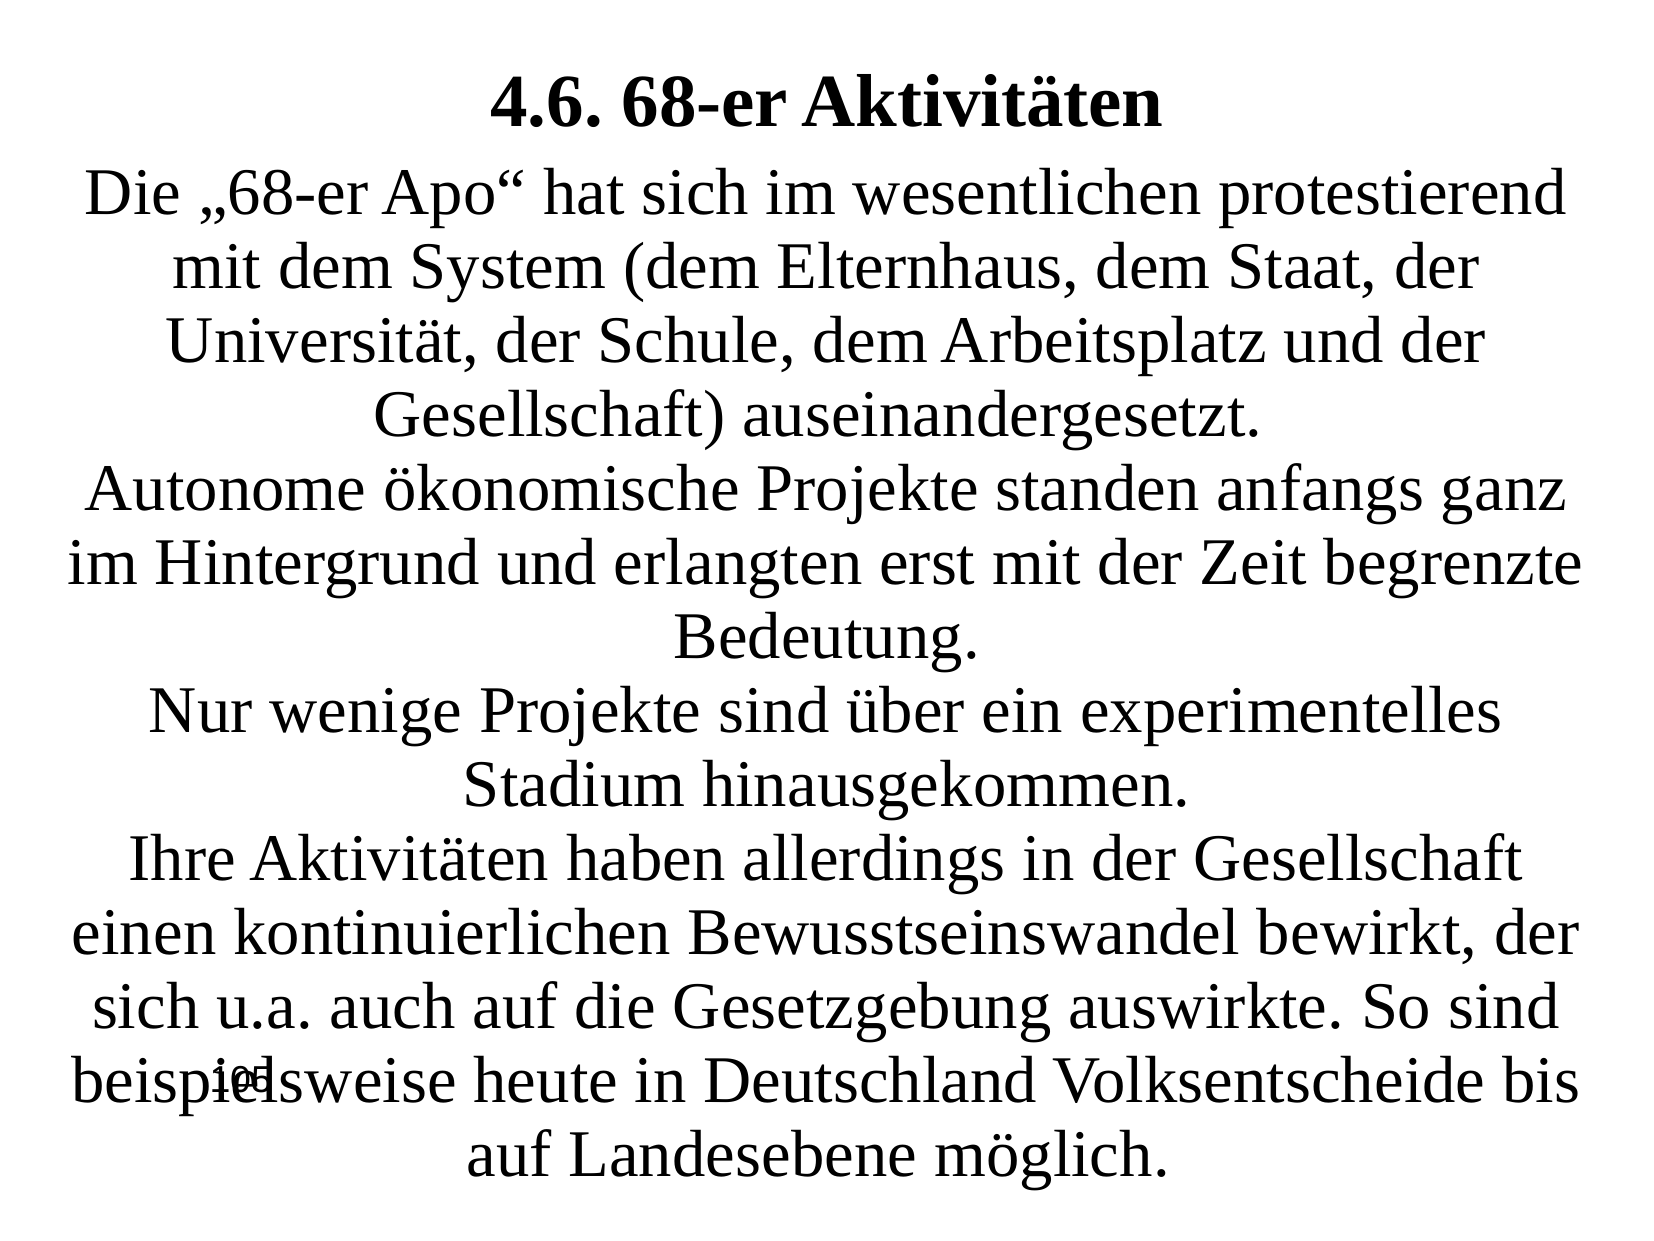

4.6. 68-er Aktivitäten
Die „68-er Apo“ hat sich im wesentlichen protestierend mit dem System (dem Elternhaus, dem Staat, der Universität, der Schule, dem Arbeitsplatz und der Gesellschaft) auseinandergesetzt.
Autonome ökonomische Projekte standen anfangs ganz im Hintergrund und erlangten erst mit der Zeit begrenzte Bedeutung.
Nur wenige Projekte sind über ein experimentelles Stadium hinausgekommen.
Ihre Aktivitäten haben allerdings in der Gesellschaft einen kontinuierlichen Bewusstseinswandel bewirkt, der sich u.a. auch auf die Gesetzgebung auswirkte. So sind beispielsweise heute in Deutschland Volksentscheide bis auf Landesebene möglich.